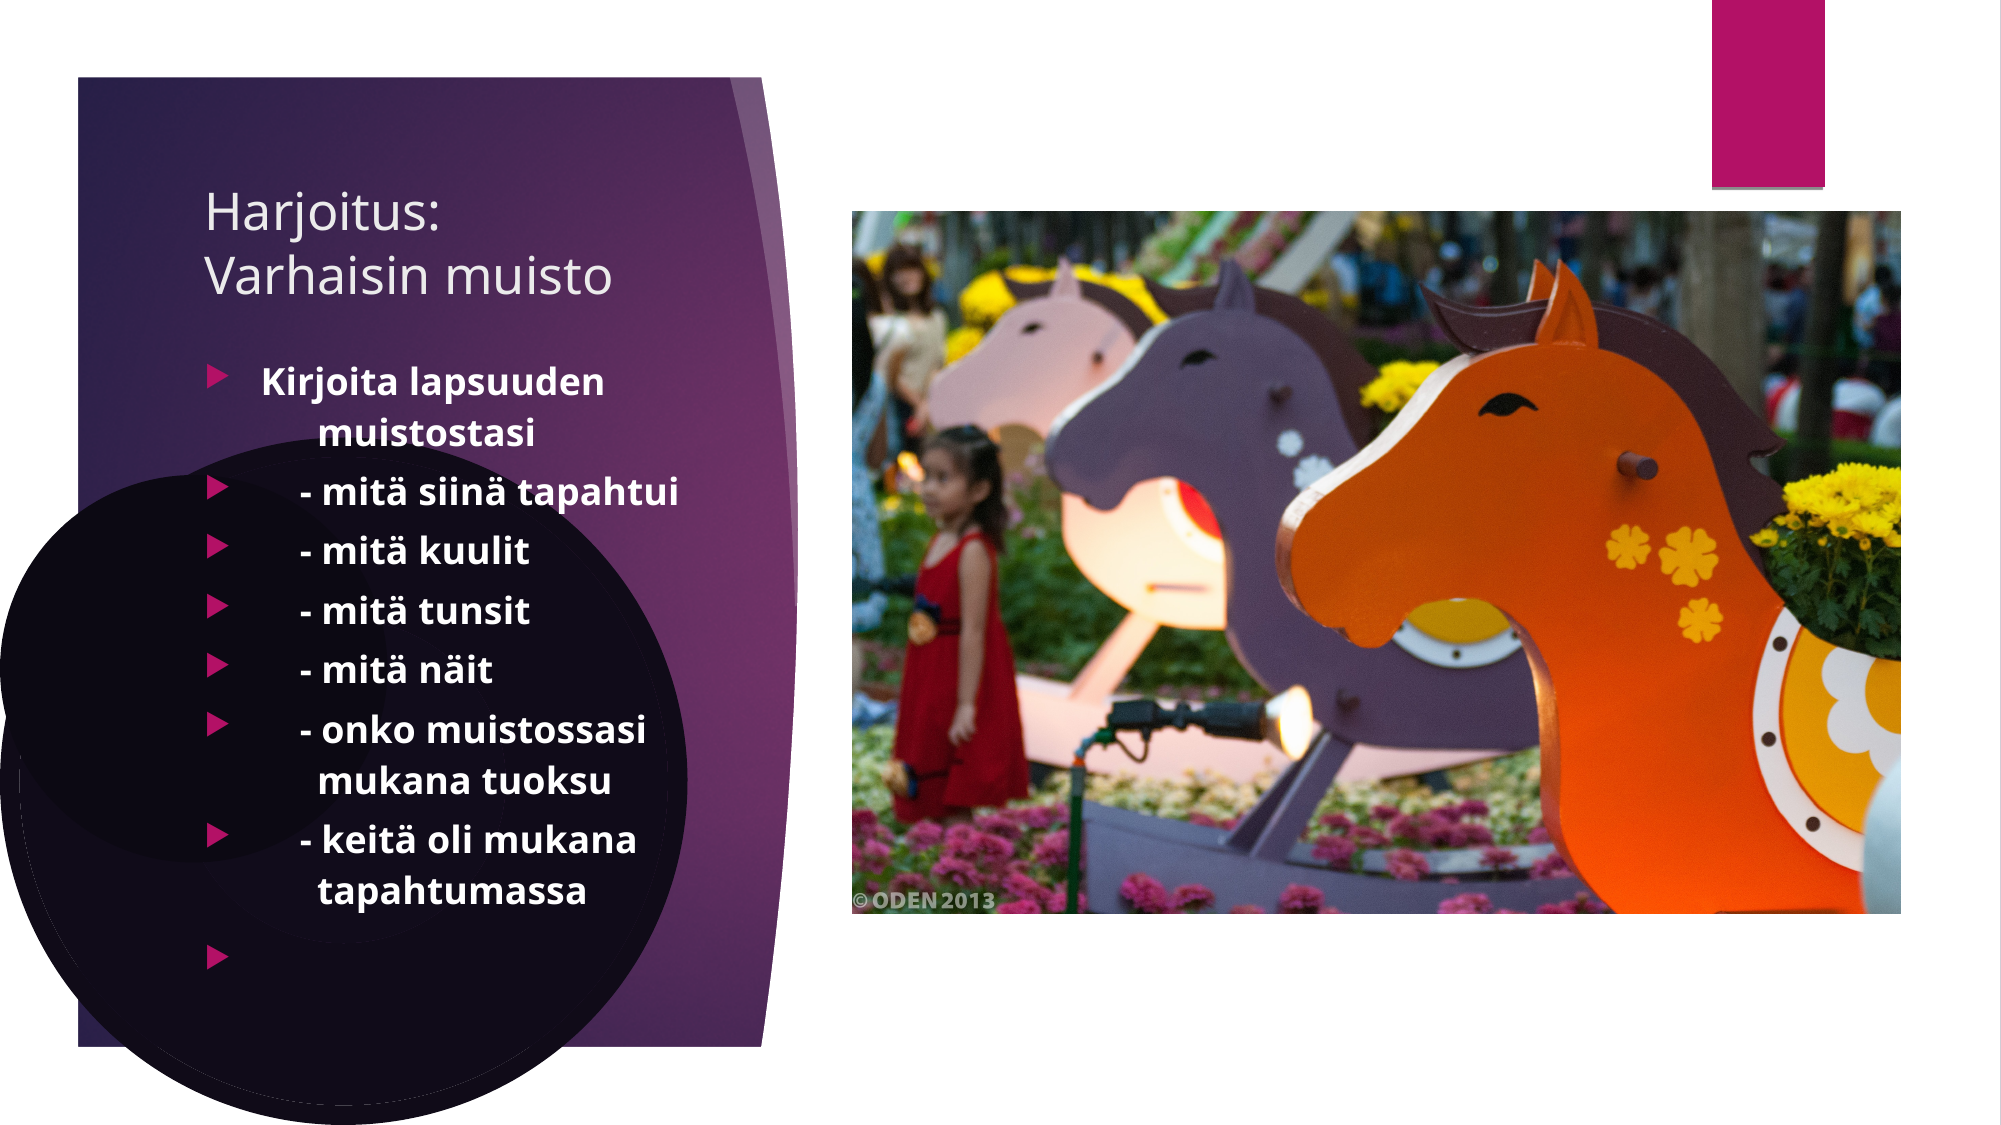

# Harjoitus: Varhaisin muisto
Kirjoita lapsuuden muistostasi
    - mitä siinä tapahtui
    - mitä kuulit
    - mitä tunsit
    - mitä näit
    - onko muistossasi mukana tuoksu
    - keitä oli mukana tapahtumassa